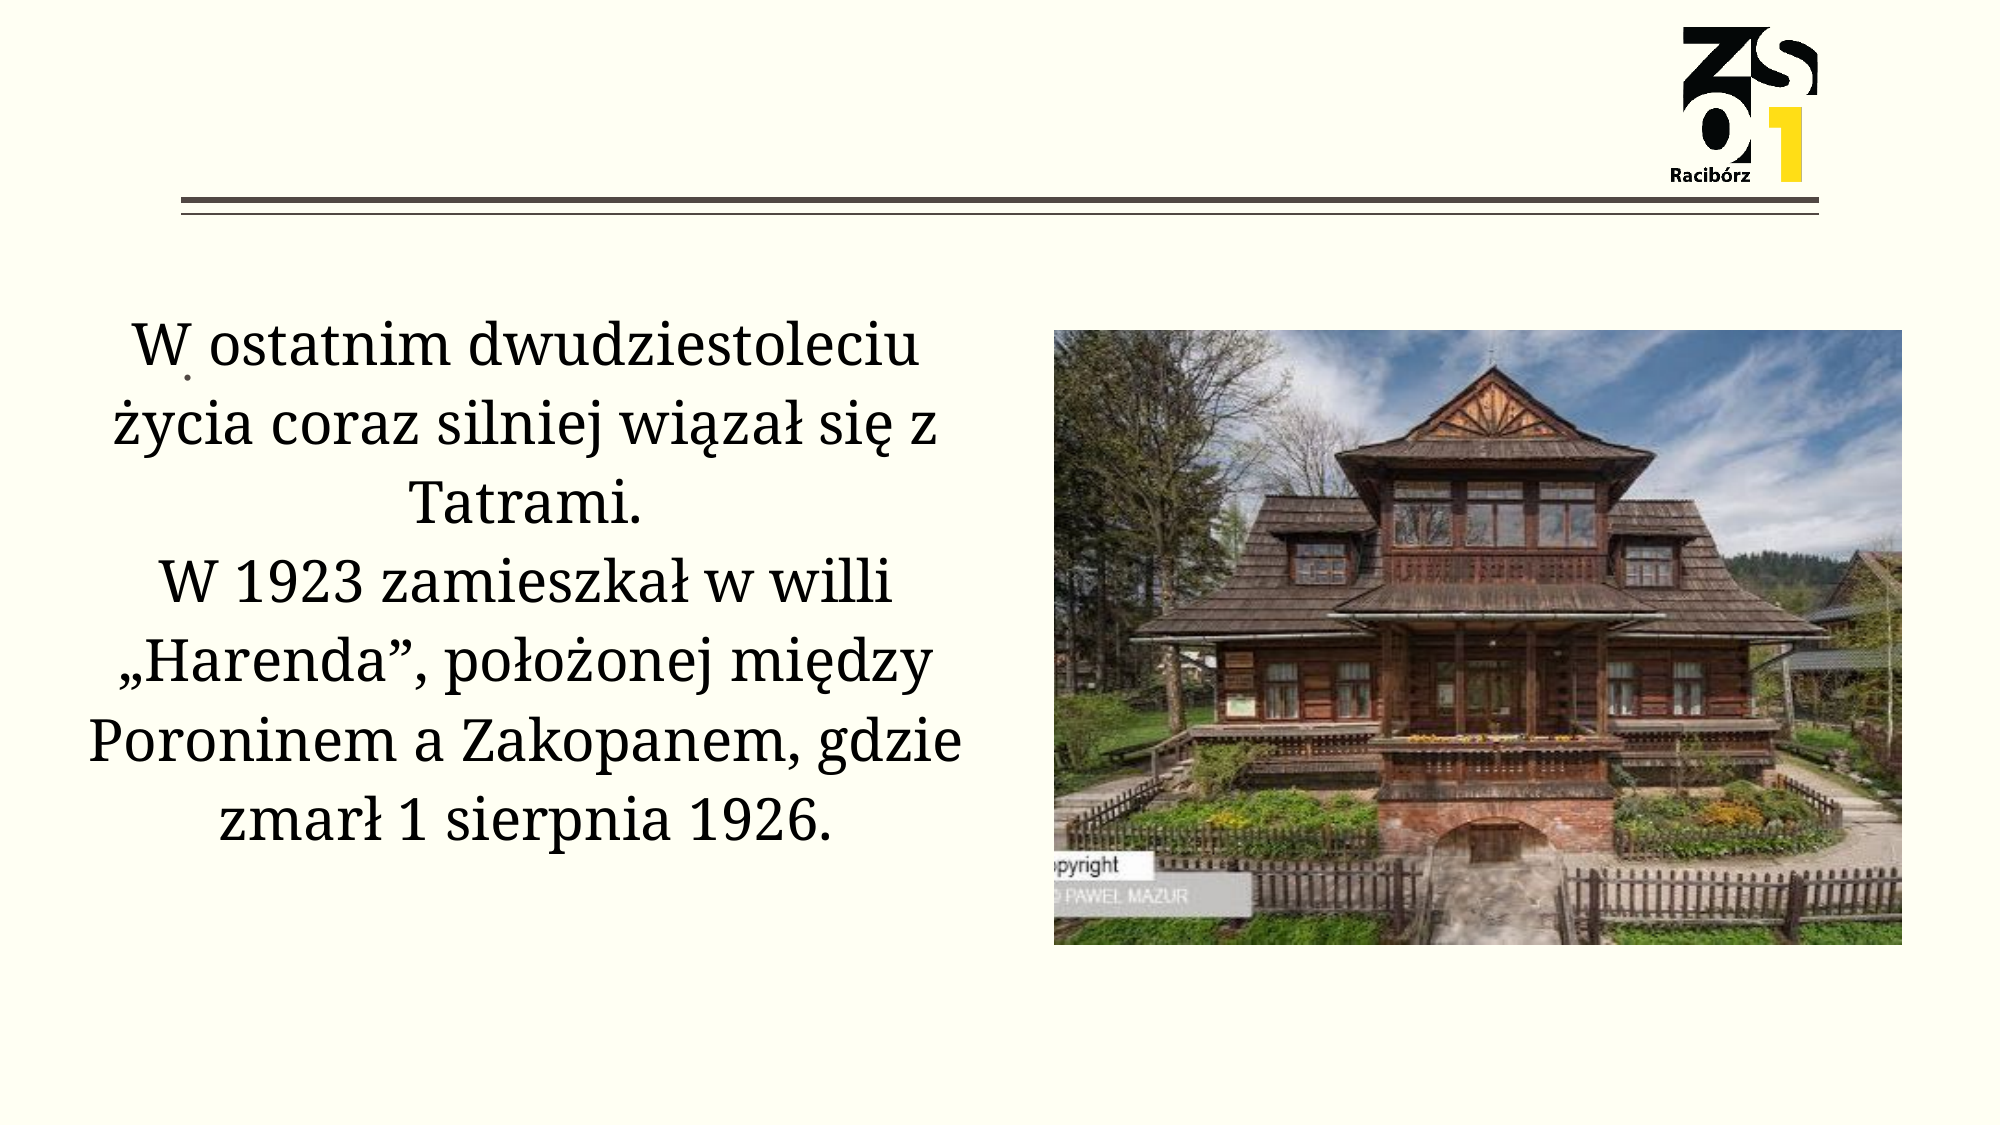

# .
W ostatnim dwudziestoleciu życia coraz silniej wiązał się z Tatrami.
W 1923 zamieszkał w willi „Harenda”, położonej między Poroninem a Zakopanem, gdzie zmarł 1 sierpnia 1926.